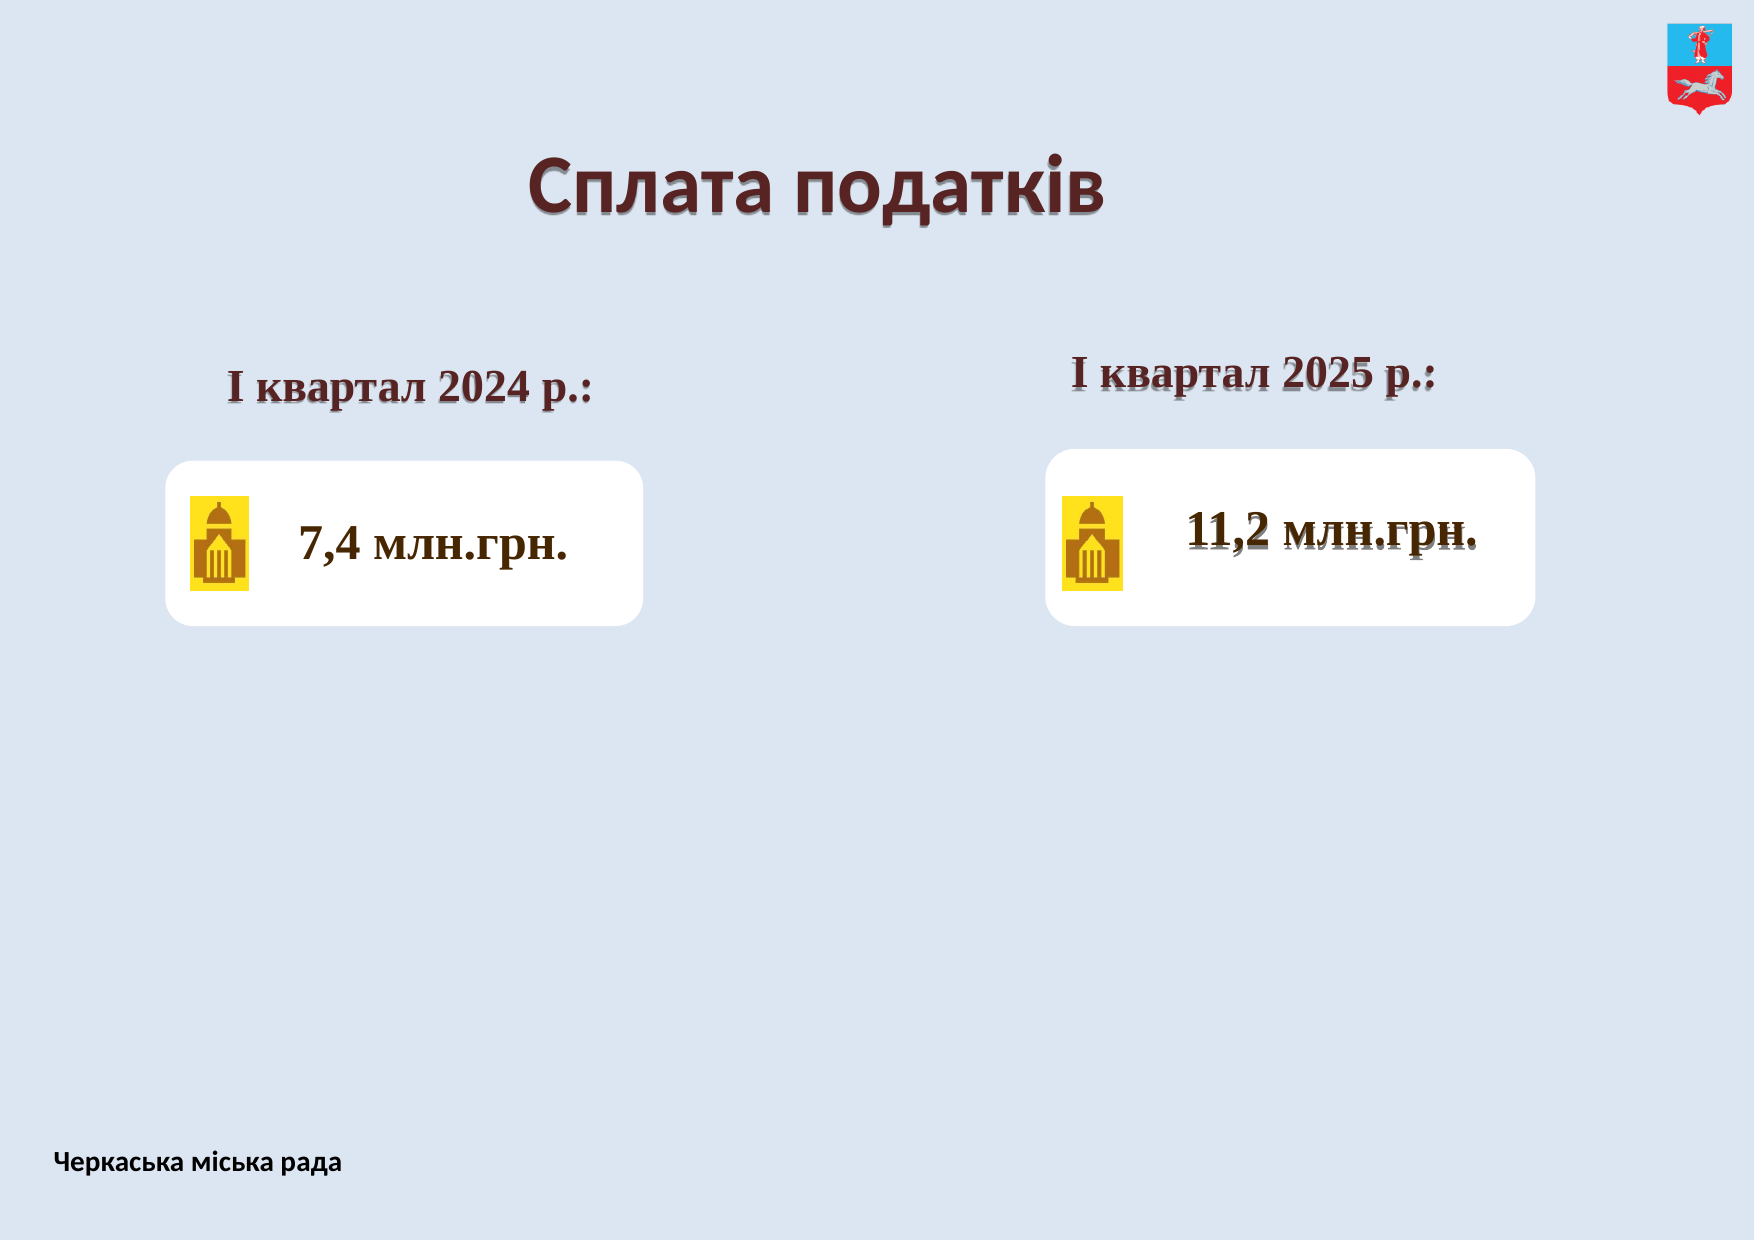

Сплата податків
 I квартал 2025 р.:
 I квартал 2024 р.:
 11,2 млн.грн.
7,4 млн.грн.
Черкаська міська рада